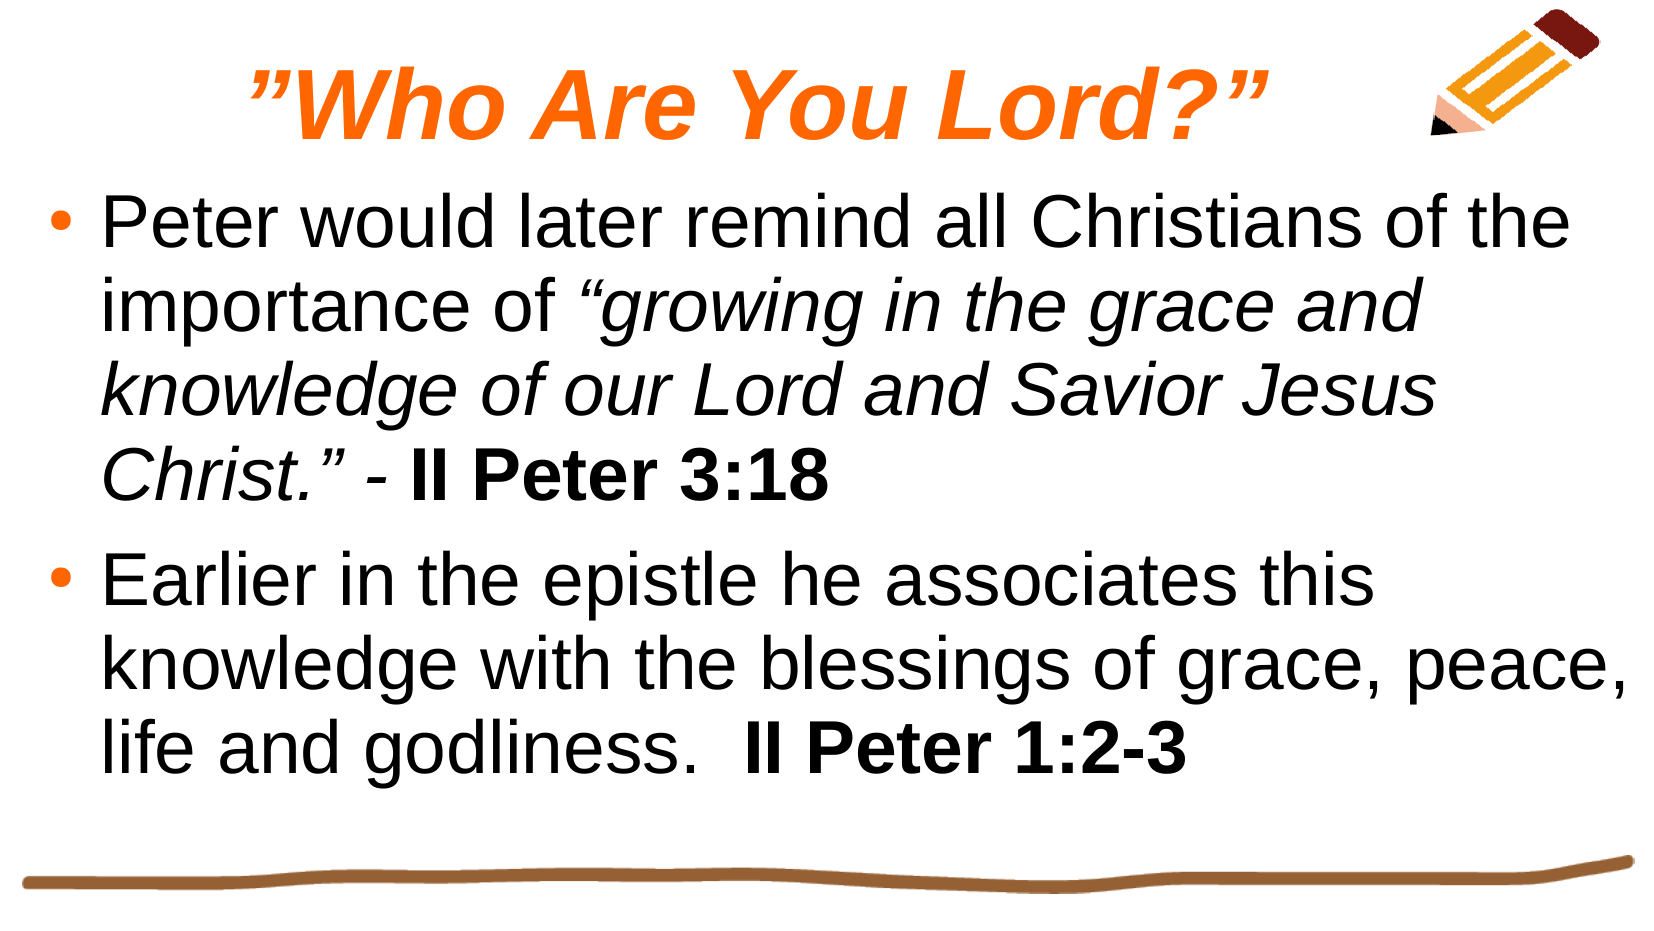

# ”Who Are You Lord?”
Peter would later remind all Christians of the importance of “growing in the grace and knowledge of our Lord and Savior Jesus Christ.” - II Peter 3:18
Earlier in the epistle he associates this knowledge with the blessings of grace, peace, life and godliness. II Peter 1:2-3